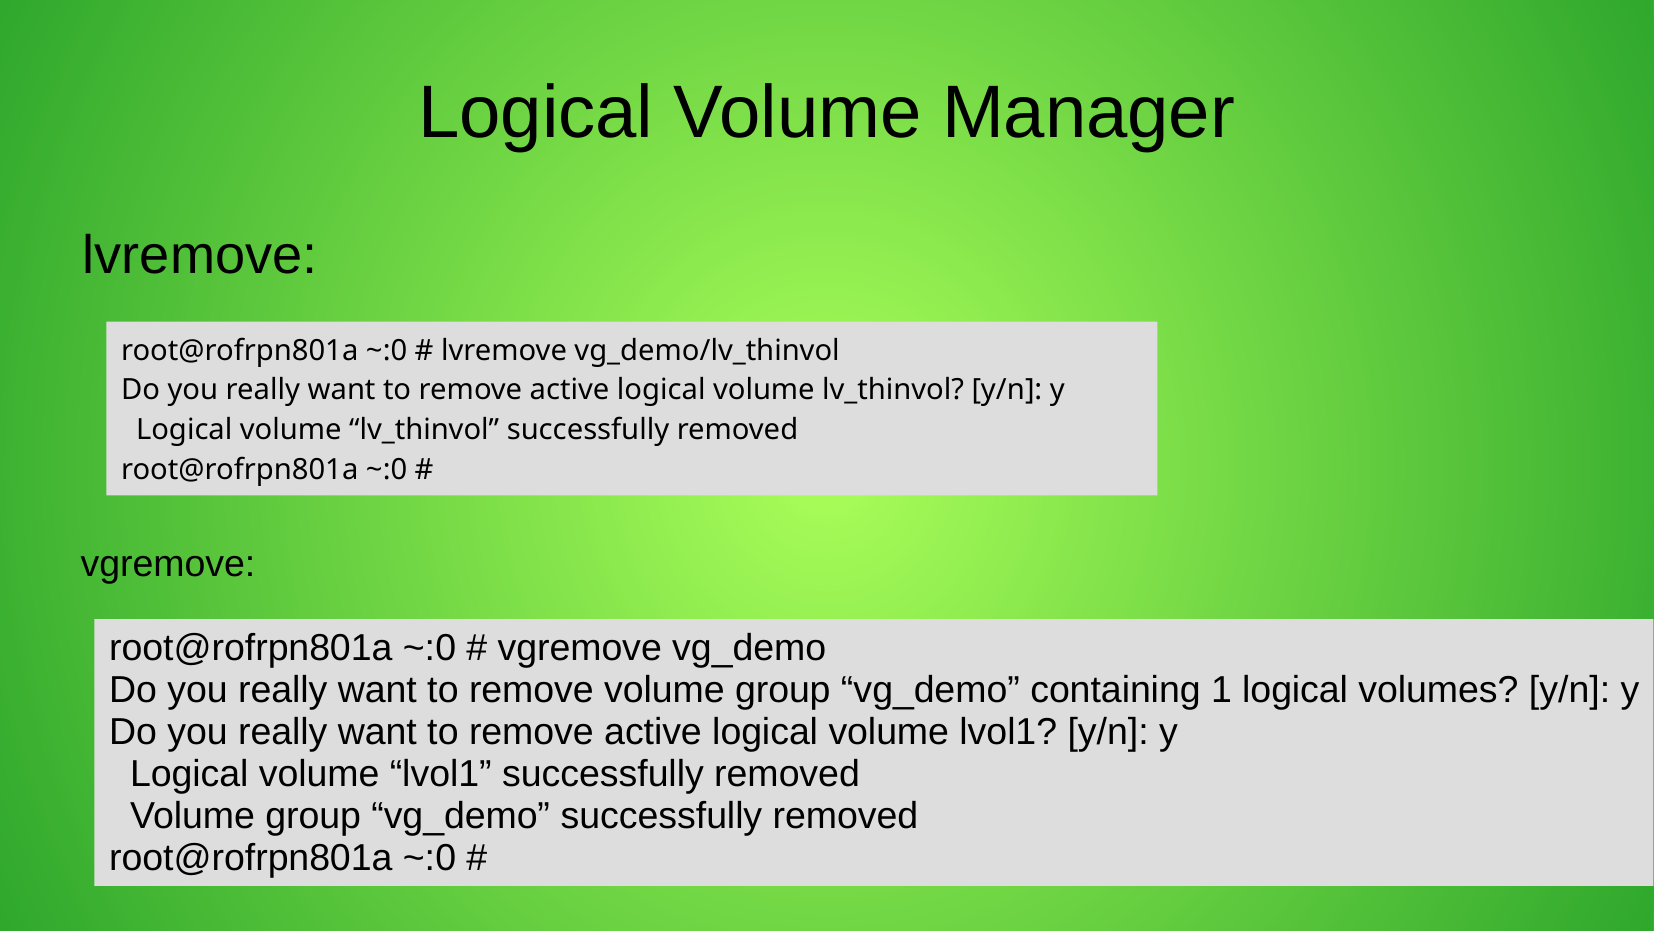

# Logical Volume Manager
lvremove:
root@rofrpn801a ~:0 # lvremove vg_demo/lv_thinvol
Do you really want to remove active logical volume lv_thinvol? [y/n]: y
 Logical volume “lv_thinvol” successfully removed
root@rofrpn801a ~:0 #
vgremove:
root@rofrpn801a ~:0 # vgremove vg_demo
Do you really want to remove volume group “vg_demo” containing 1 logical volumes? [y/n]: y
Do you really want to remove active logical volume lvol1? [y/n]: y
 Logical volume “lvol1” successfully removed
 Volume group “vg_demo” successfully removed
root@rofrpn801a ~:0 #